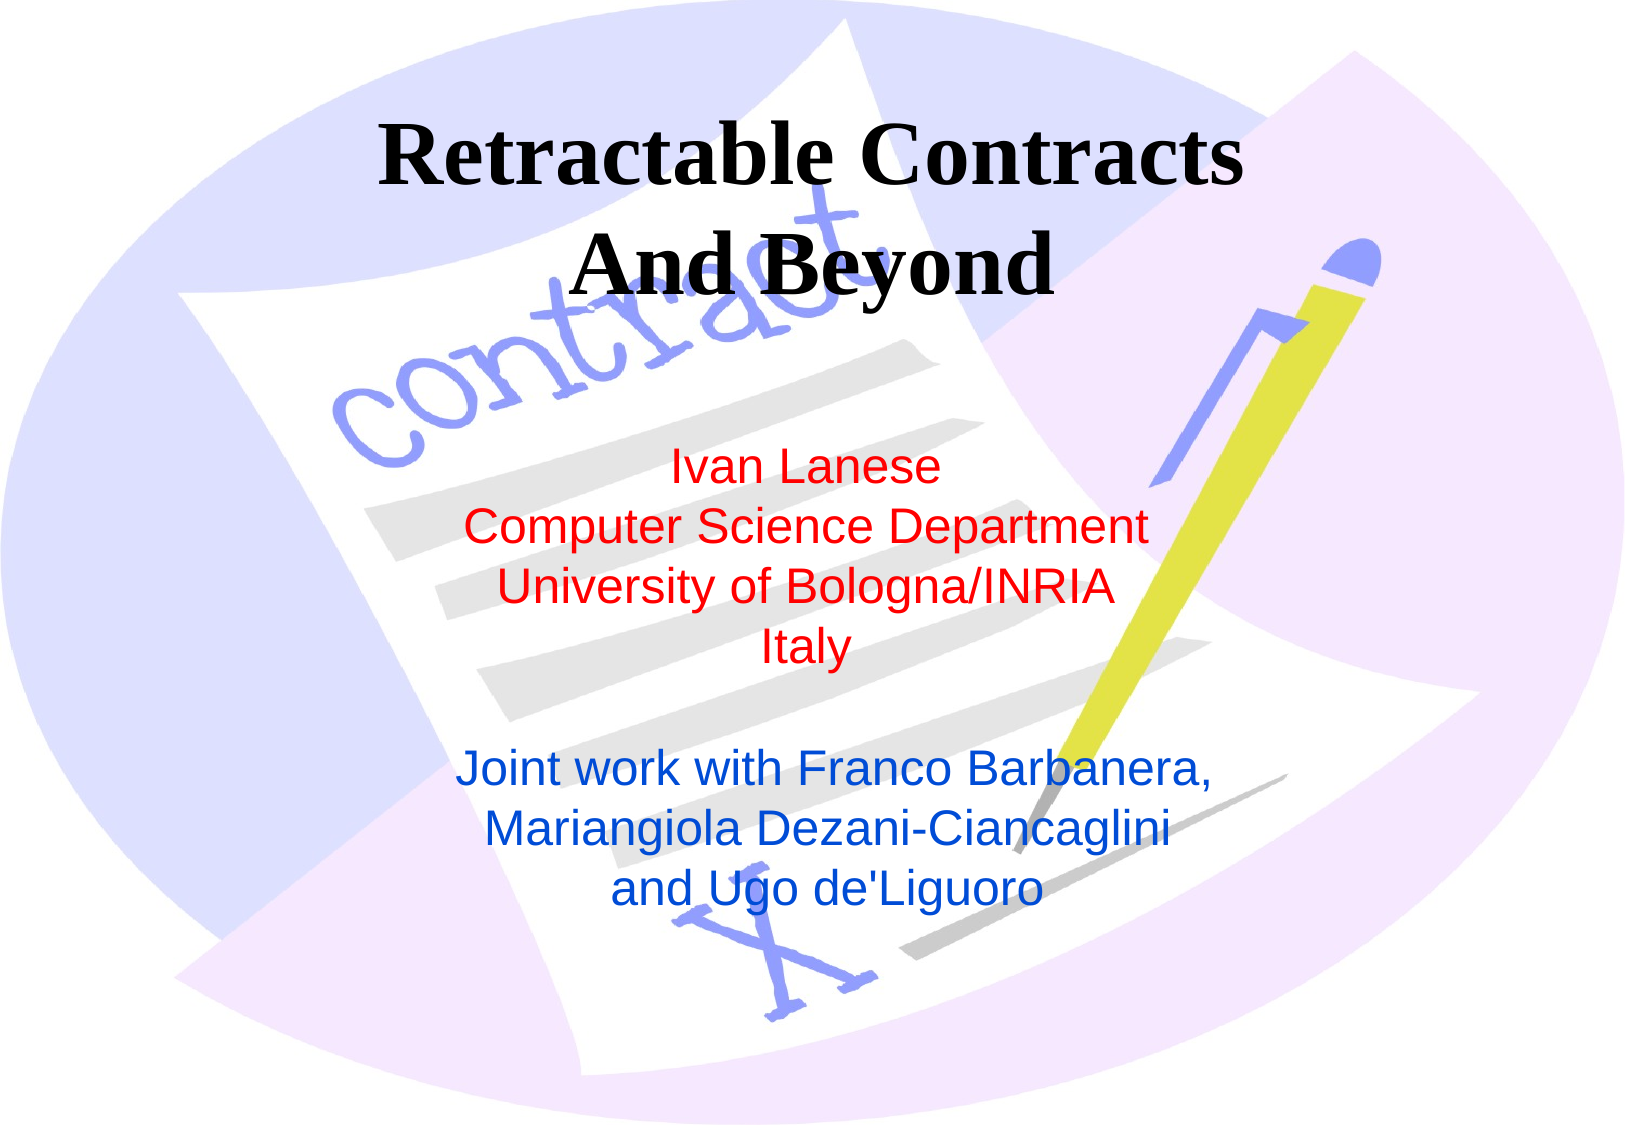

Retractable Contracts
And Beyond
Ivan Lanese
Computer Science Department
University of Bologna/INRIA
Italy
Joint work with Franco Barbanera, Mariangiola Dezani-Ciancaglini
and Ugo de'Liguoro